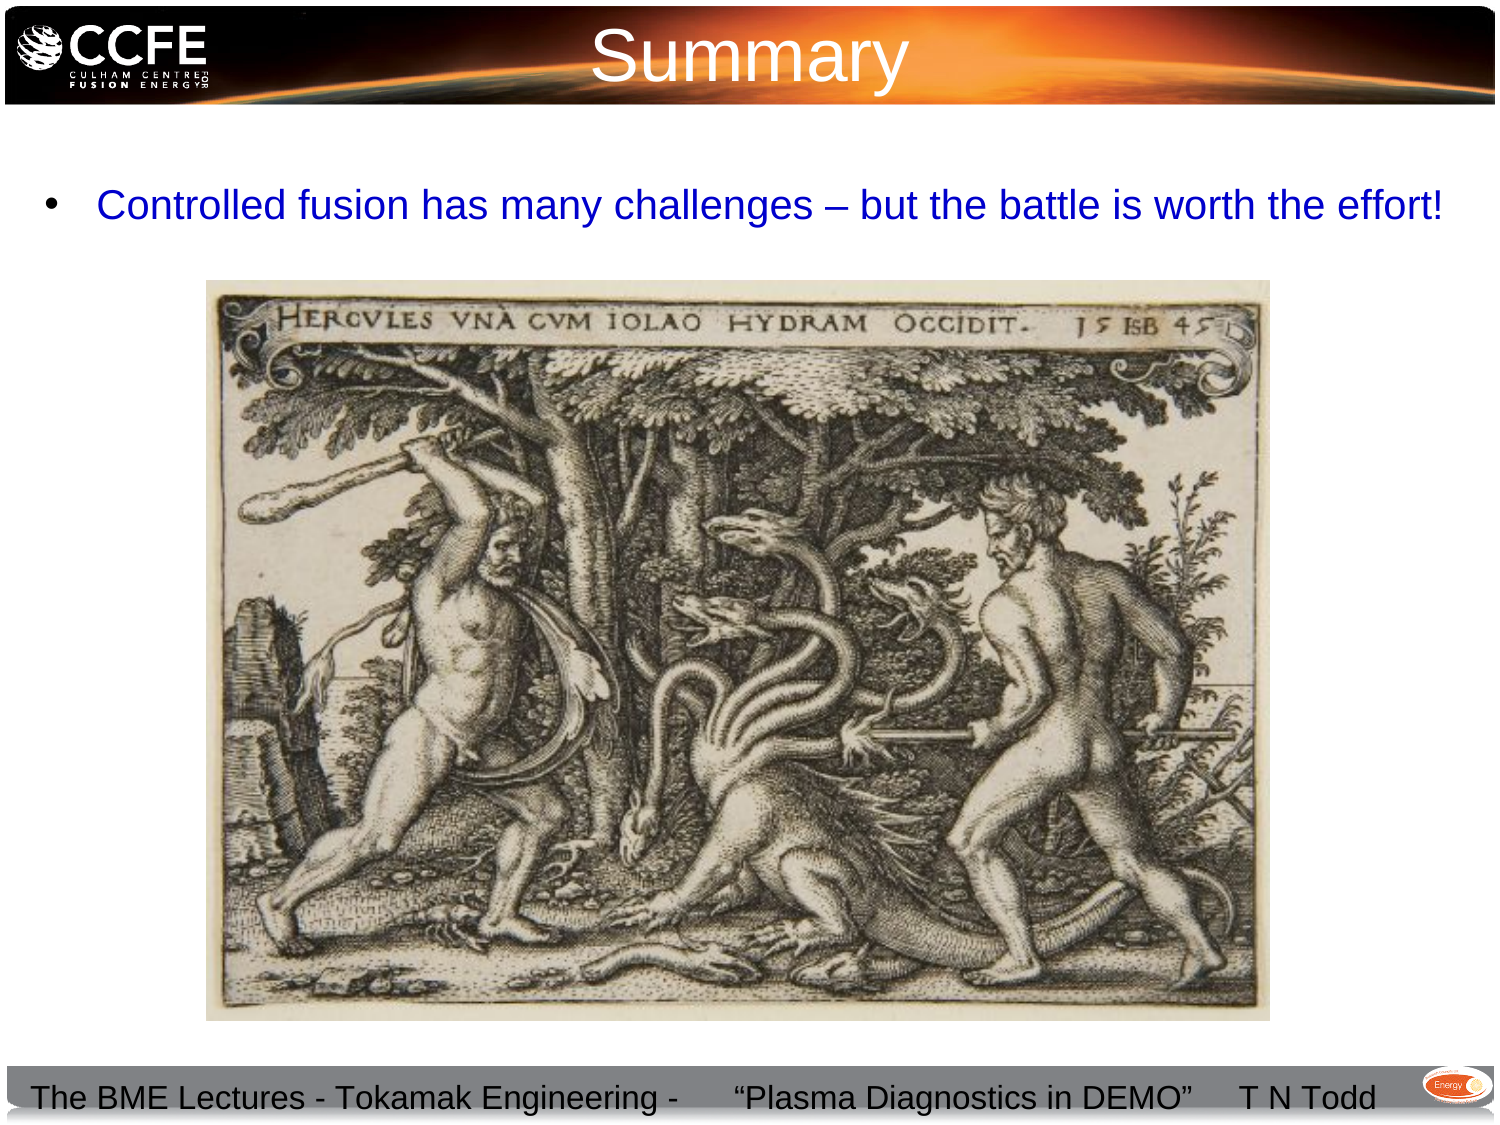

Summary
Controlled fusion has many challenges – but the battle is worth the effort!
 neutron damage
 tritium cycle
 remote handling
 activation heat
 politics
 surface erosion
 Eurofer limitations
 availability
 H&CD efficiency